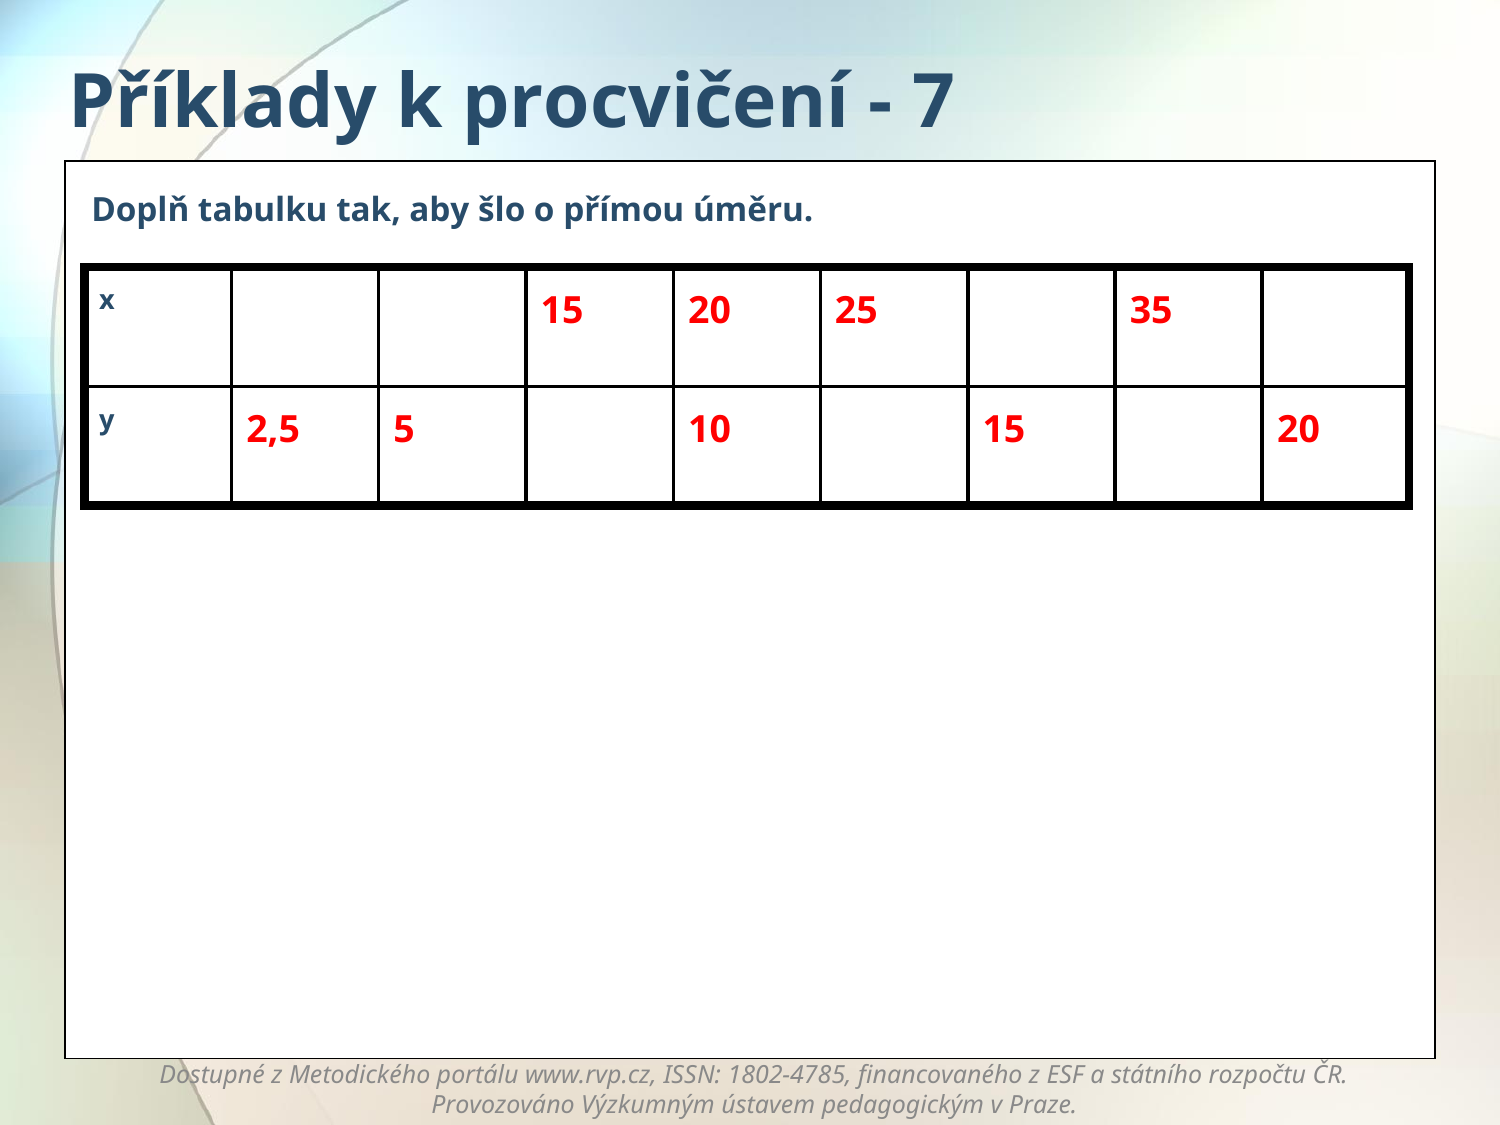

# Příklady k procvičení - 7
Doplň tabulku tak, aby šlo o přímou úměru.
| x | | | 15 | 20 | 25 | | 35 | |
| --- | --- | --- | --- | --- | --- | --- | --- | --- |
| y | 2,5 | 5 | | 10 | | 15 | | 20 |